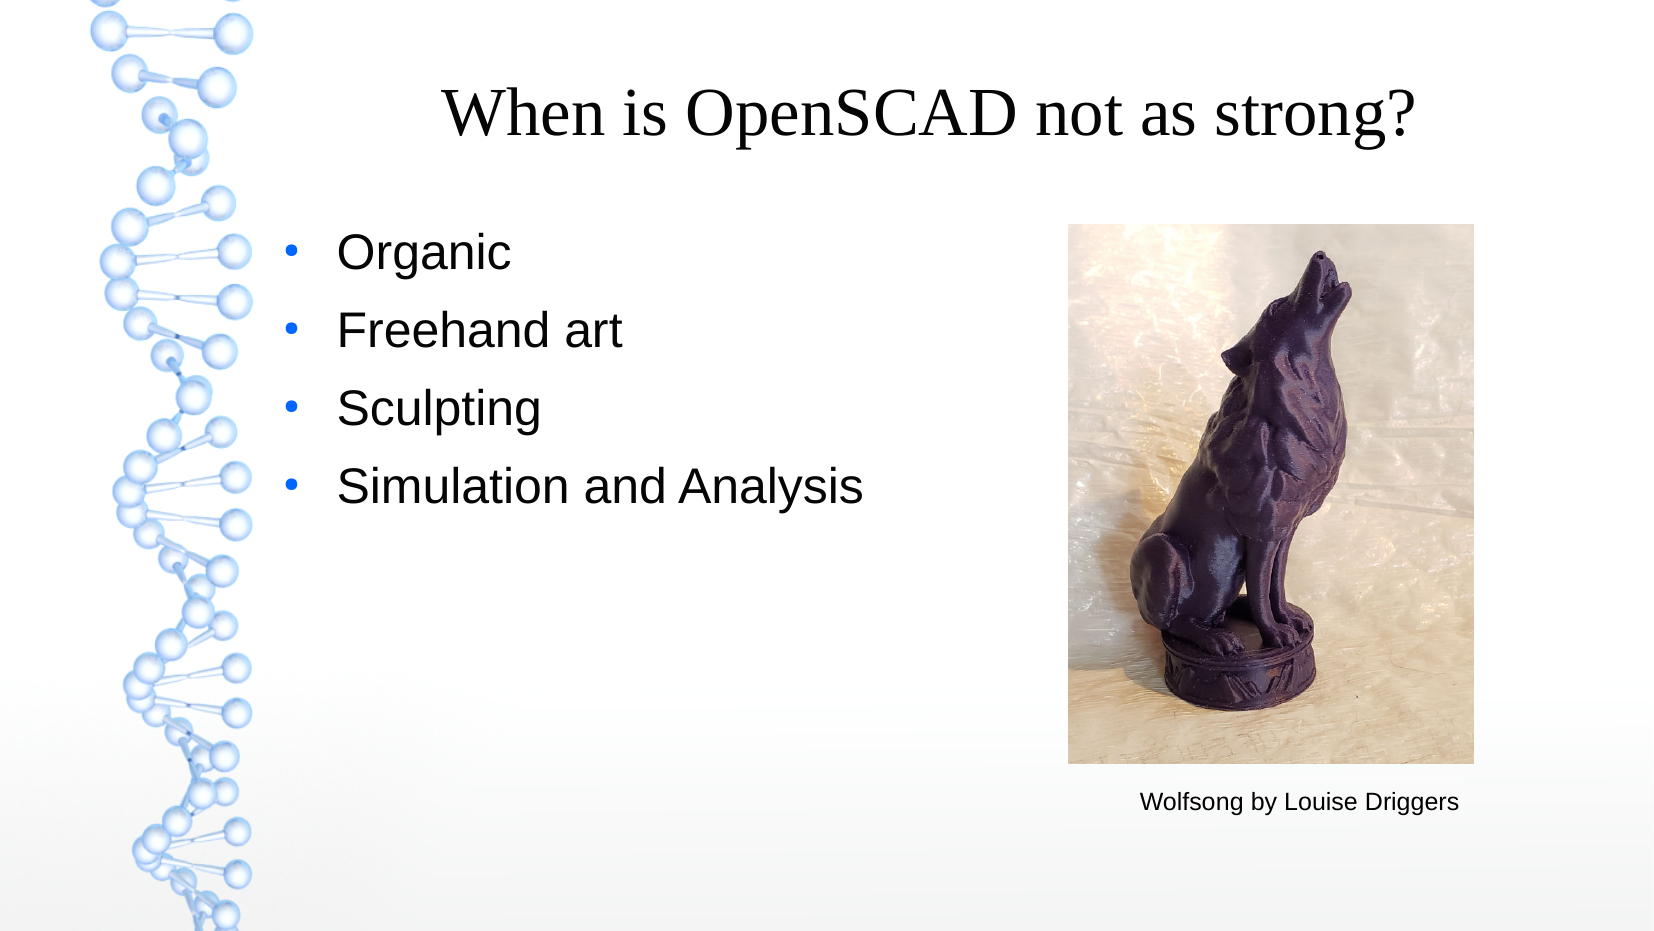

# When is OpenSCAD not as strong?
Organic
Freehand art
Sculpting
Simulation and Analysis
Wolfsong by Louise Driggers